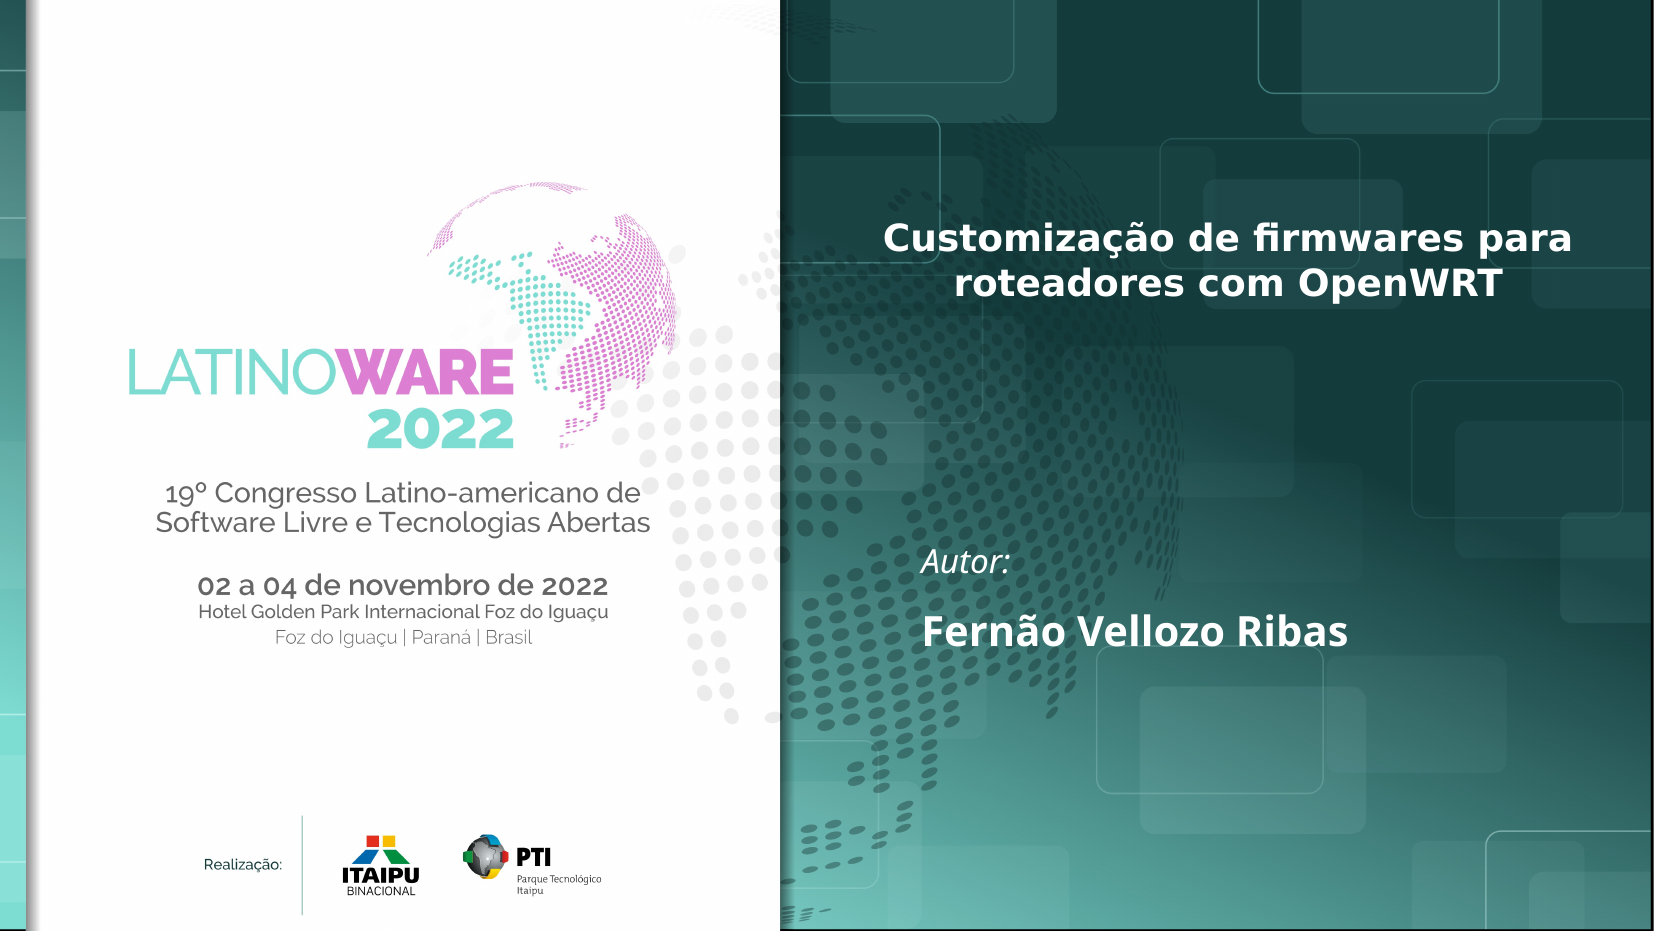

Customização de firmwares para roteadores com OpenWRT
Autor:
Fernão Vellozo Ribas